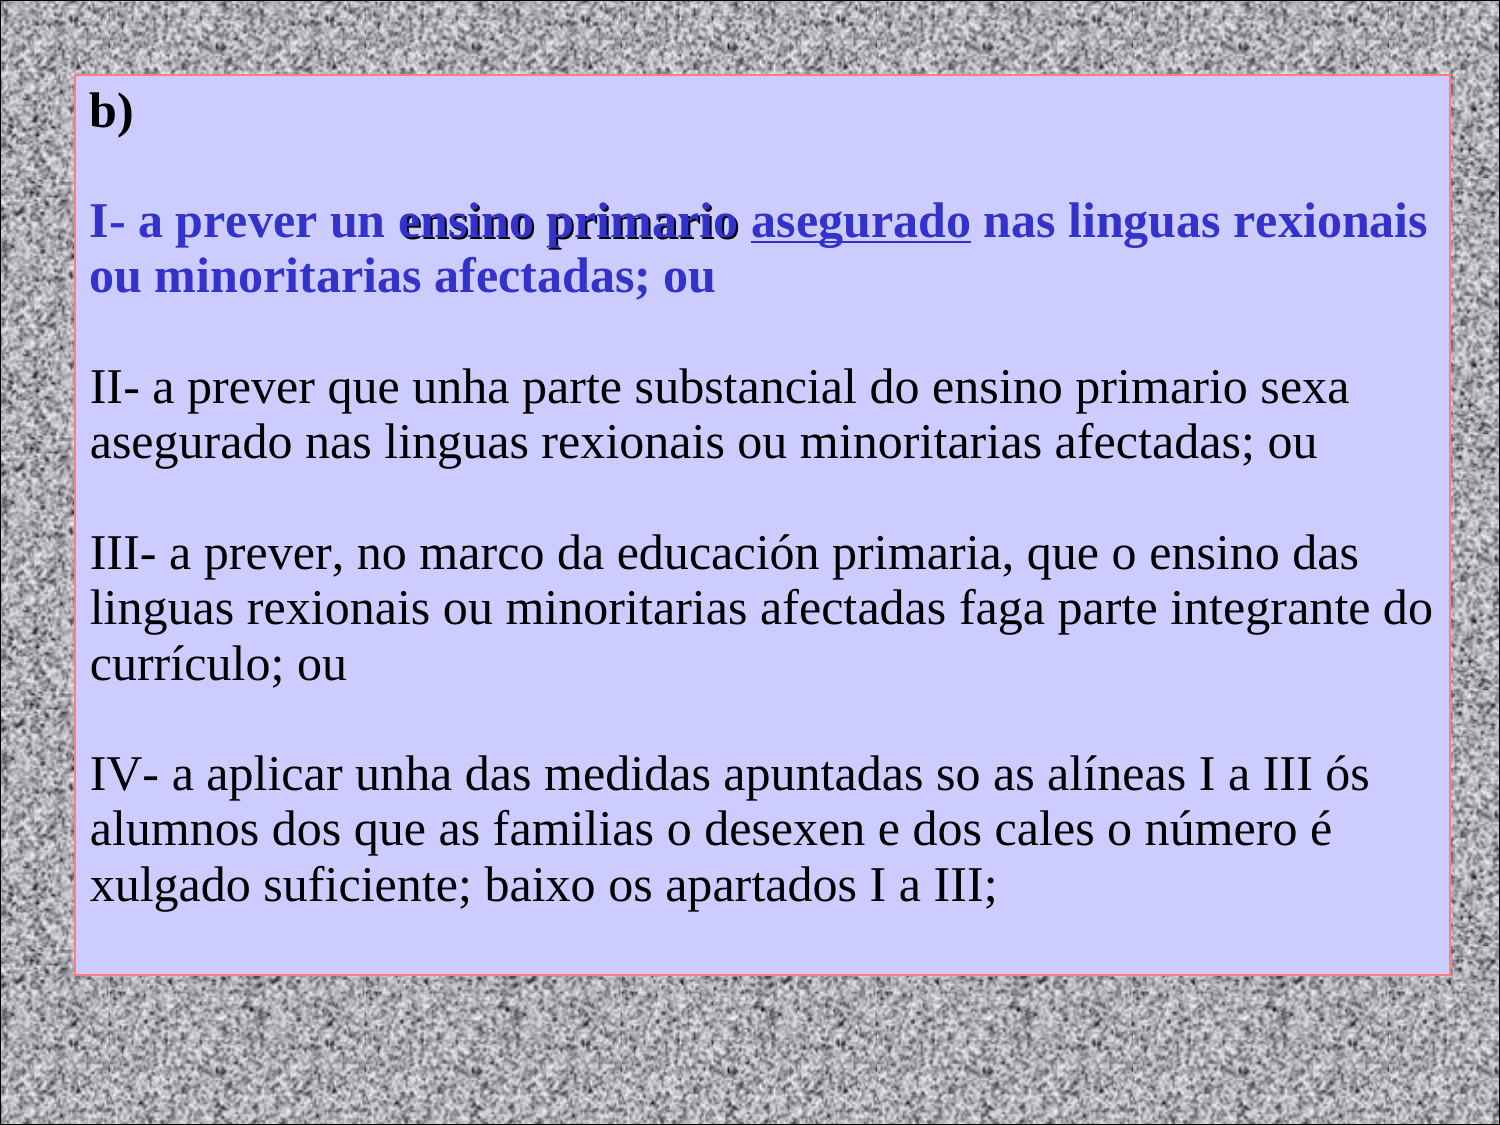

b)
I- a prever un ensino primario asegurado nas linguas rexionais ou minoritarias afectadas; ou
II- a prever que unha parte substancial do ensino primario sexa asegurado nas linguas rexionais ou minoritarias afectadas; ou
III- a prever, no marco da educación primaria, que o ensino das linguas rexionais ou minoritarias afectadas faga parte integrante do currículo; ou
IV- a aplicar unha das medidas apuntadas so as alíneas I a III ós alumnos dos que as familias o desexen e dos cales o número é xulgado suficiente; baixo os apartados I a III;